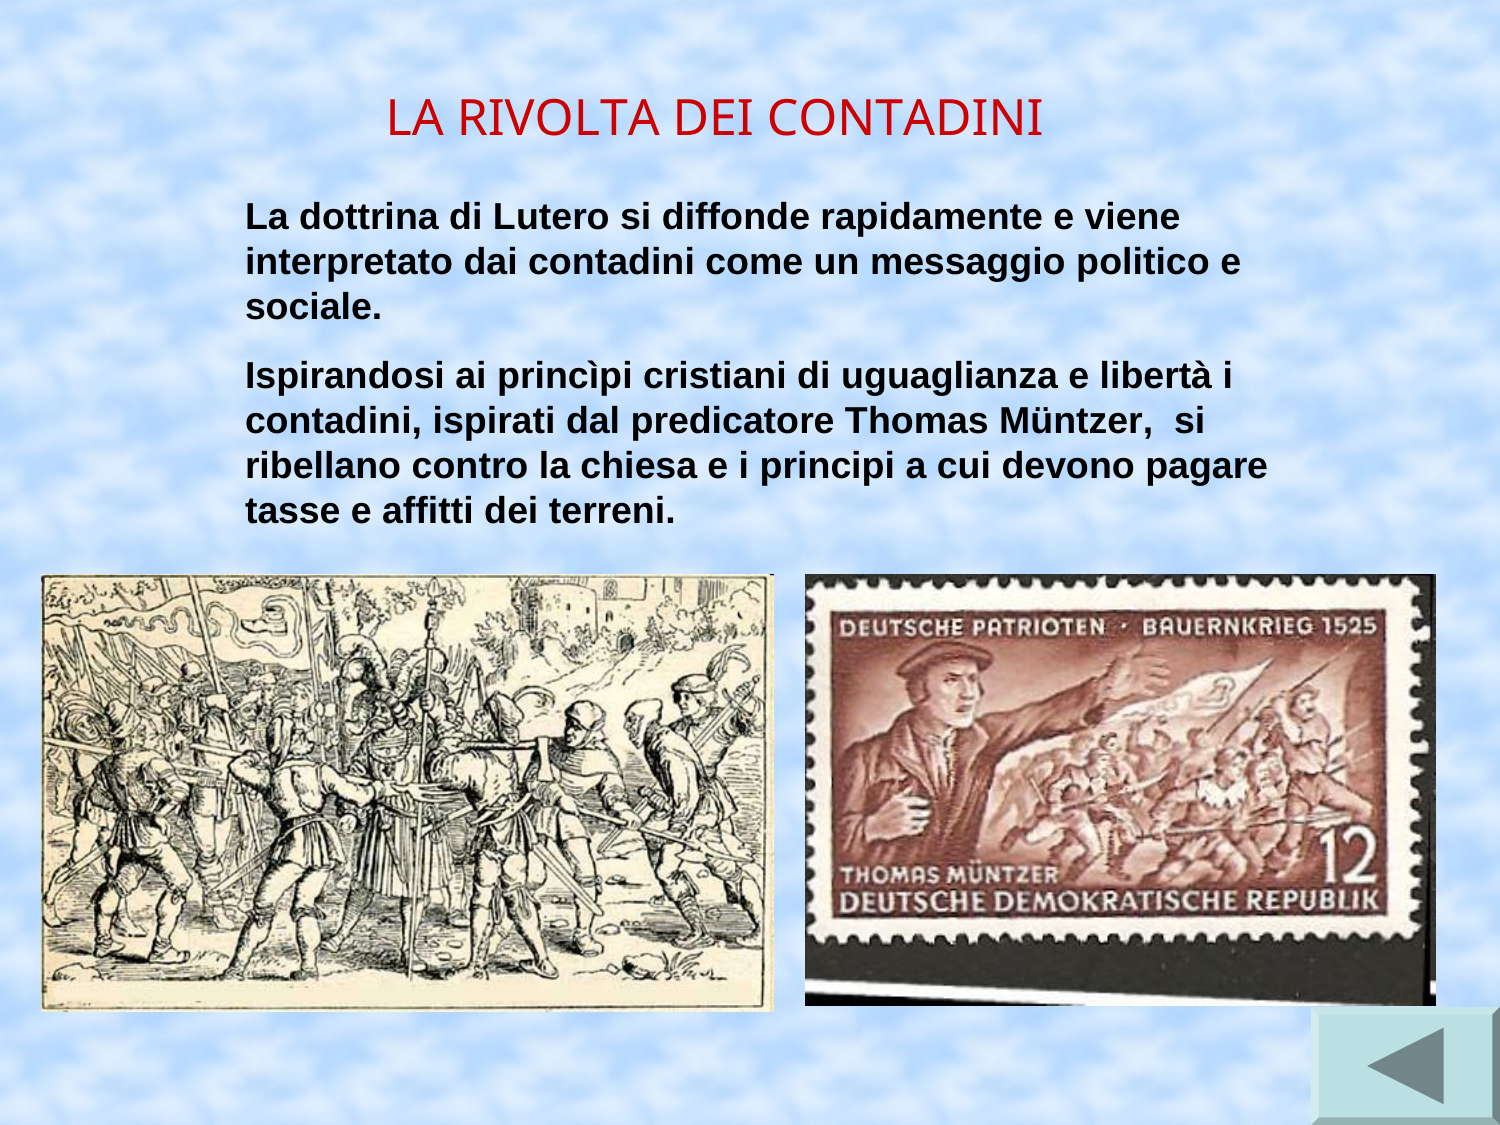

LA RIVOLTA DEI CONTADINI
La dottrina di Lutero si diffonde rapidamente e viene interpretato dai contadini come un messaggio politico e sociale.
Ispirandosi ai princìpi cristiani di uguaglianza e libertà i contadini, ispirati dal predicatore Thomas Müntzer, si ribellano contro la chiesa e i principi a cui devono pagare tasse e affitti dei terreni.